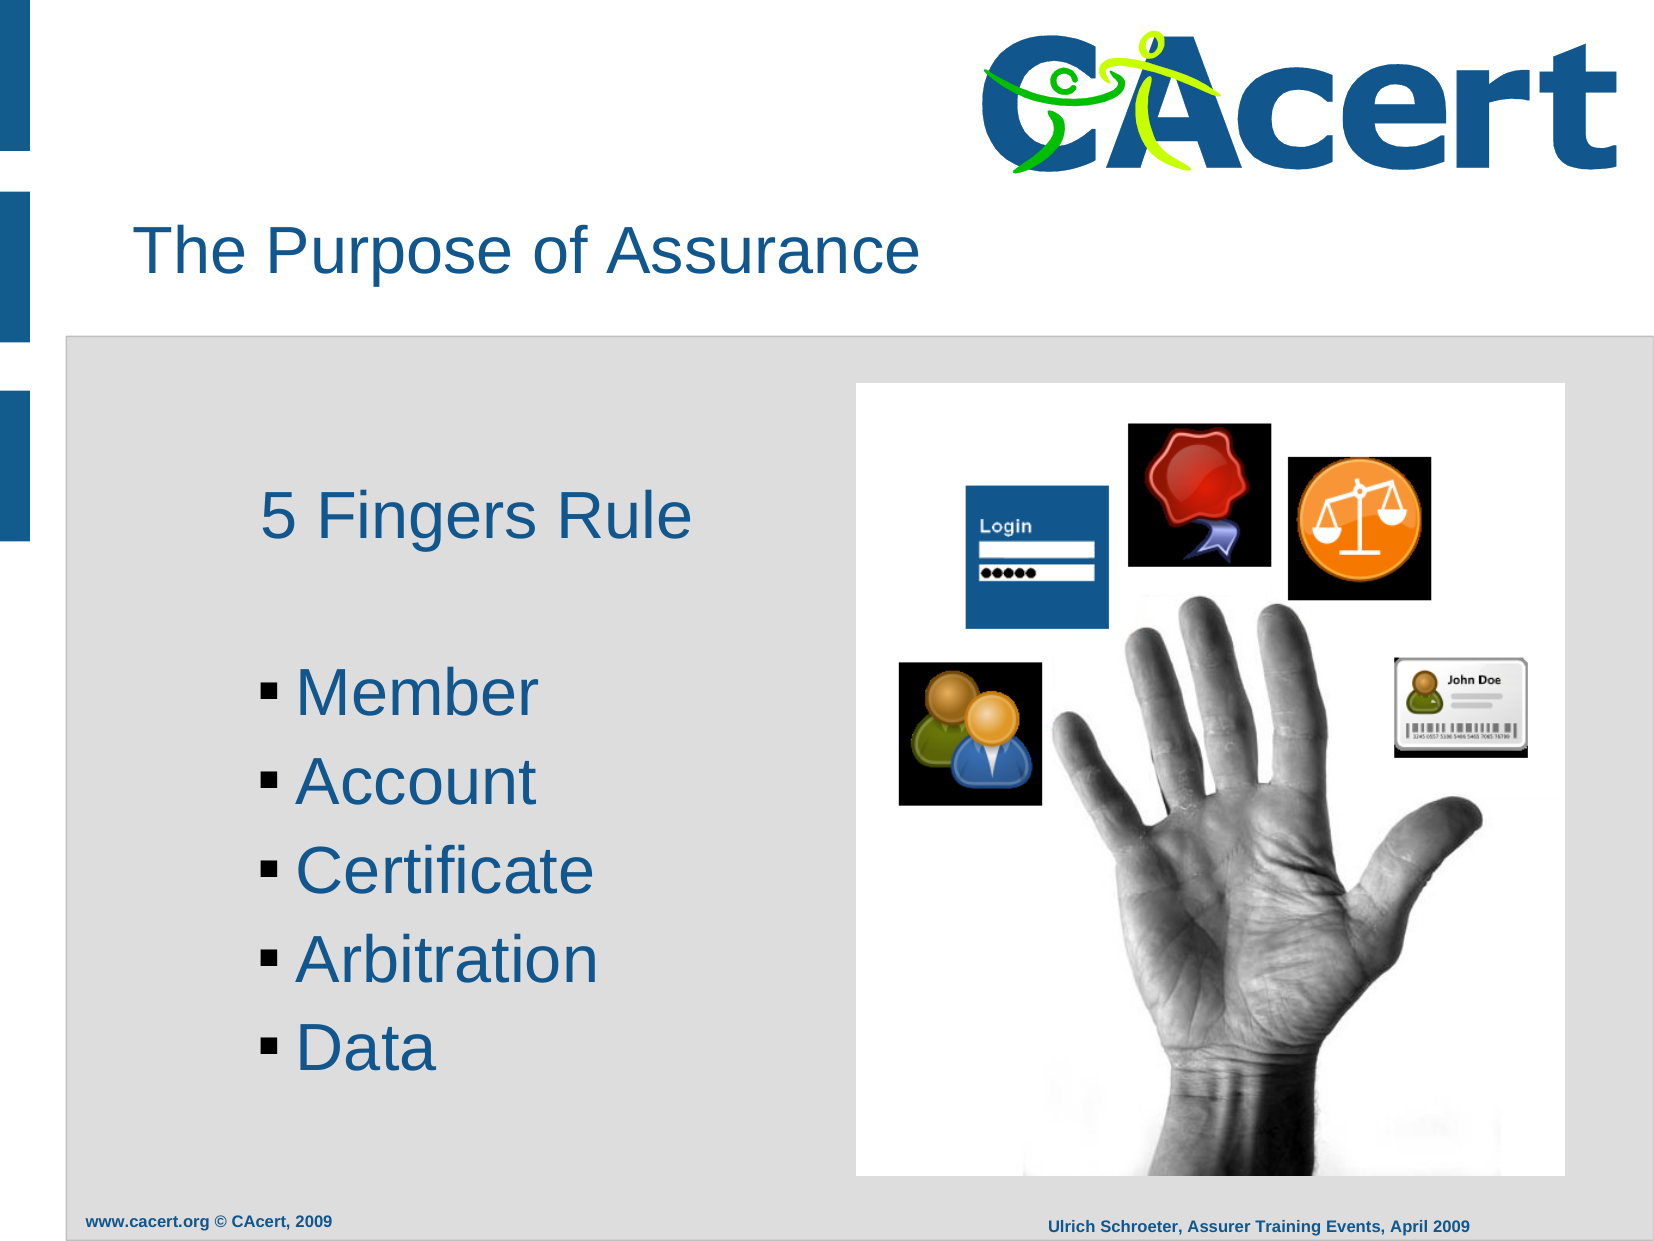

The Purpose of Assurance
5 Fingers Rule
 Member
 Account
 Certificate
 Arbitration
 Data